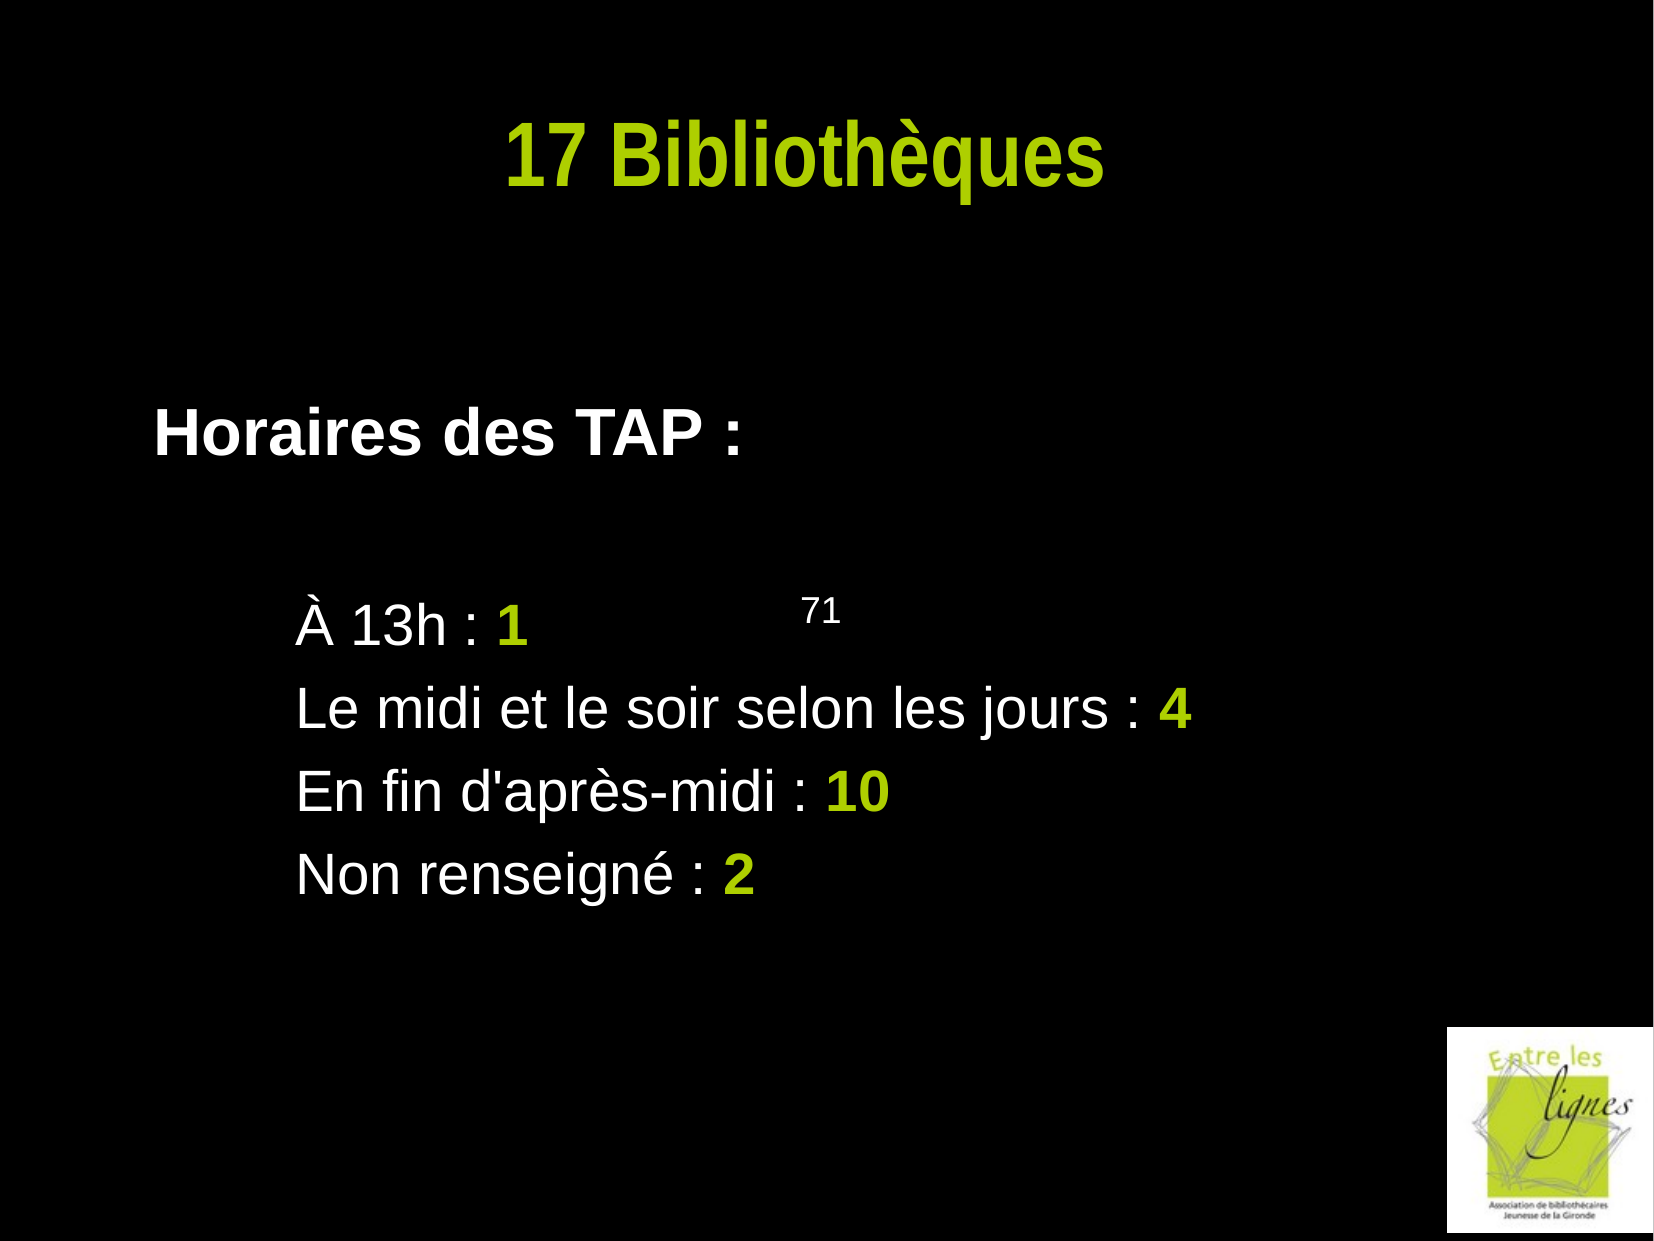

71
# 17 Bibliothèques
Horaires des TAP :
À 13h : 1
Le midi et le soir selon les jours : 4
En fin d'après-midi : 10
Non renseigné : 2